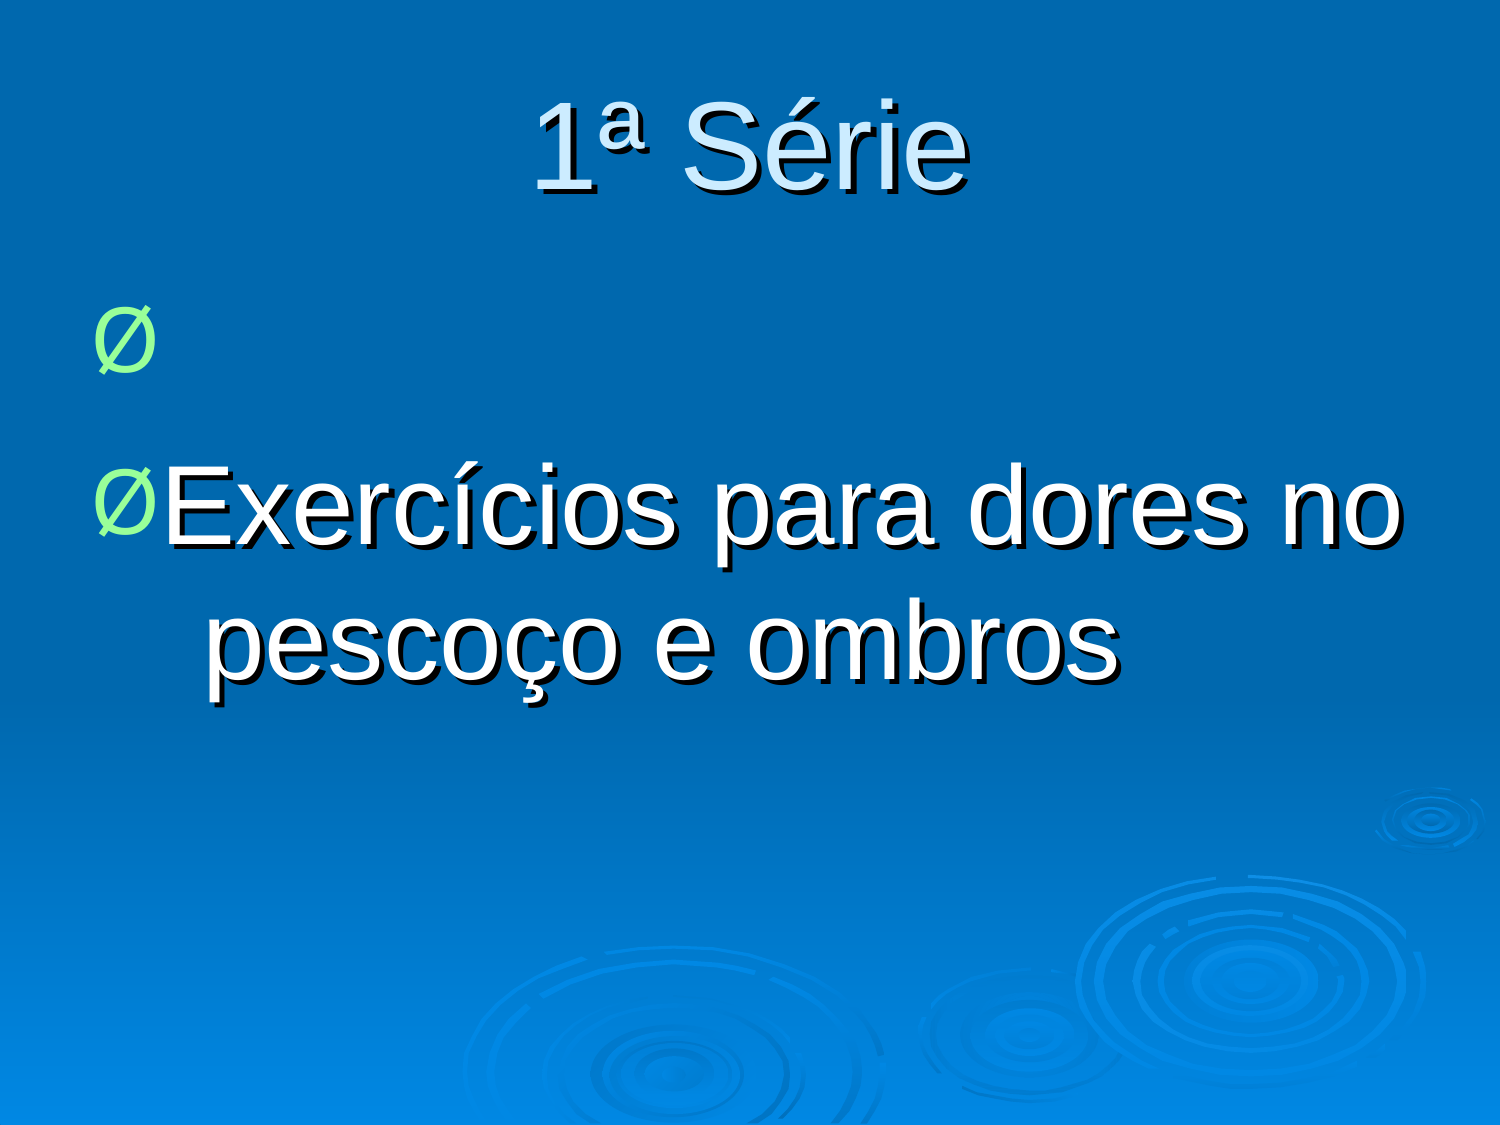

# 1ª Série
Exercícios para dores no pescoço e ombros